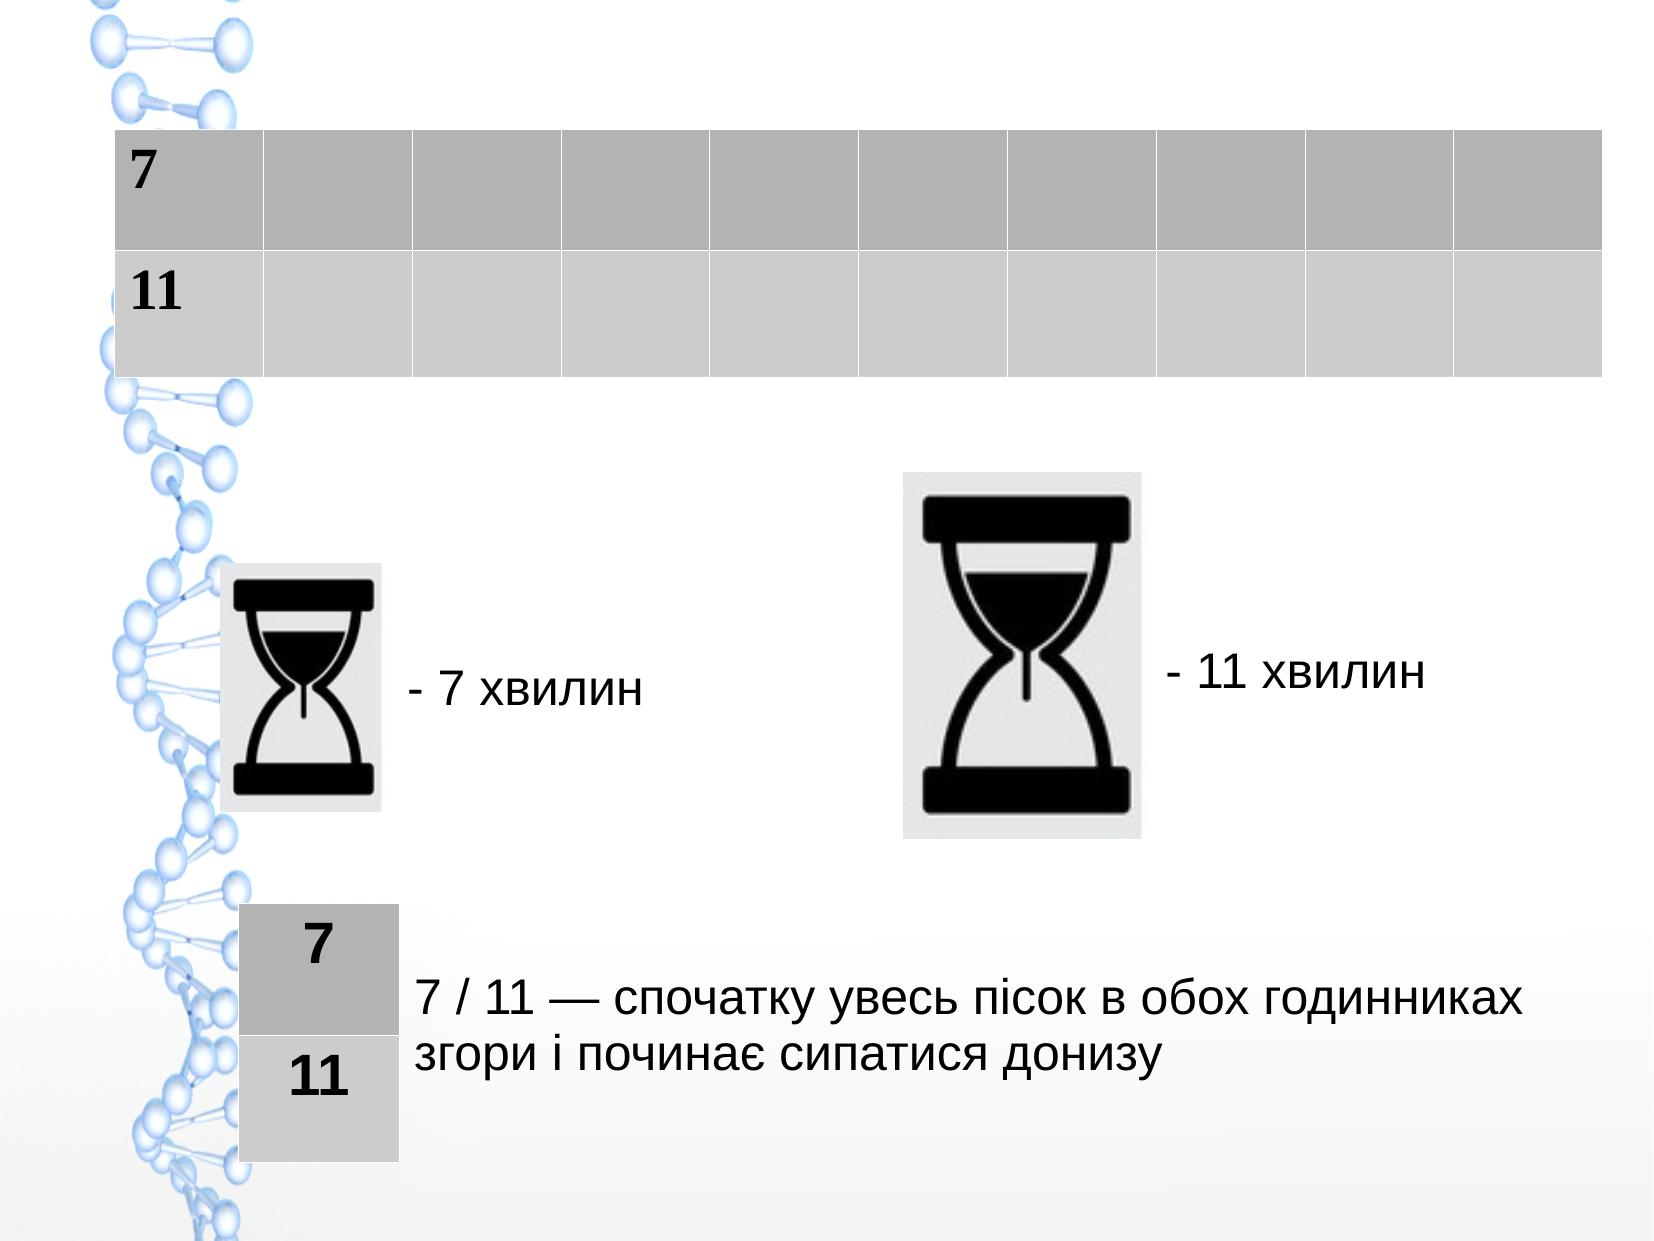

| 7 | | | | | | | | | |
| --- | --- | --- | --- | --- | --- | --- | --- | --- | --- |
| 11 | | | | | | | | | |
- 11 хвилин
- 7 хвилин
| 7 |
| --- |
| 11 |
7 / 11 — cпочатку увесь пісок в обох годинниках згори і починає сипатися донизу